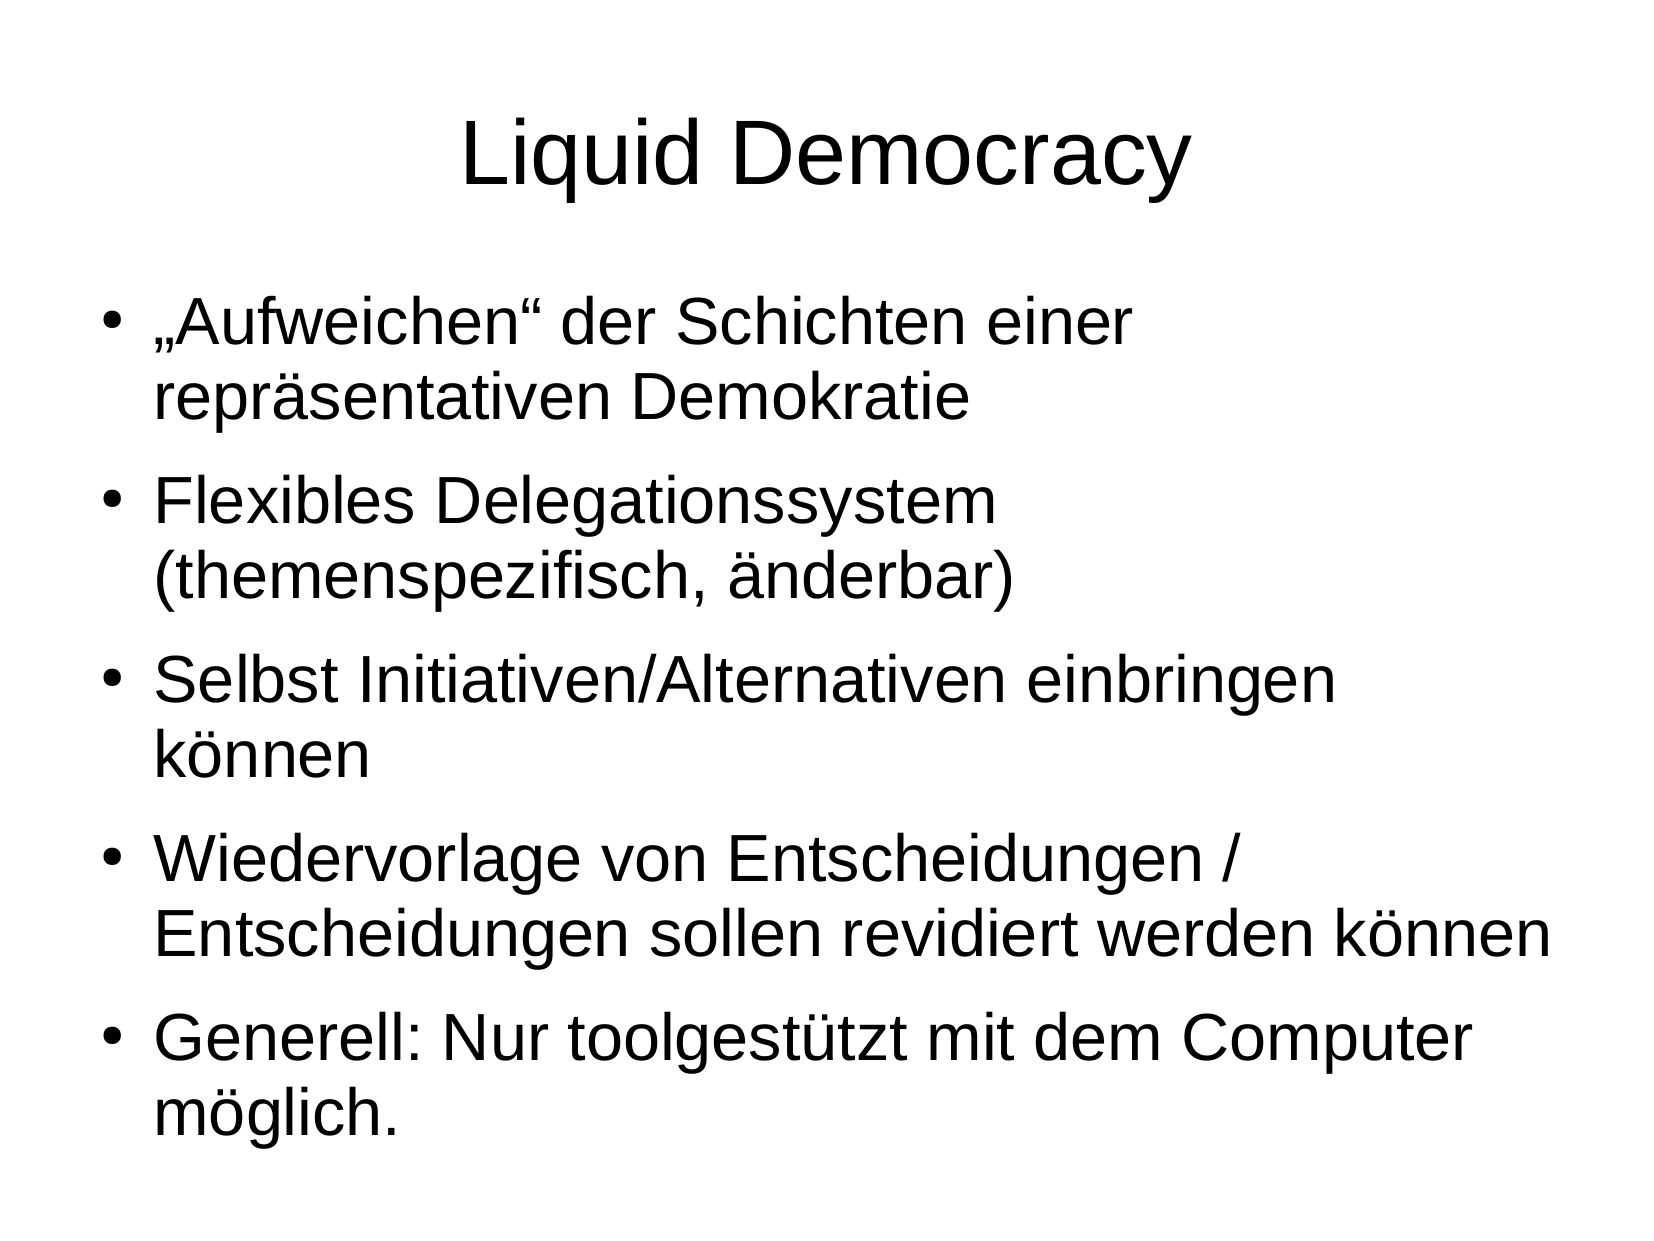

# Liquid Democracy
„Aufweichen“ der Schichten einer repräsentativen Demokratie
Flexibles Delegationssystem (themenspezifisch, änderbar)
Selbst Initiativen/Alternativen einbringen können
Wiedervorlage von Entscheidungen / Entscheidungen sollen revidiert werden können
Generell: Nur toolgestützt mit dem Computer möglich.